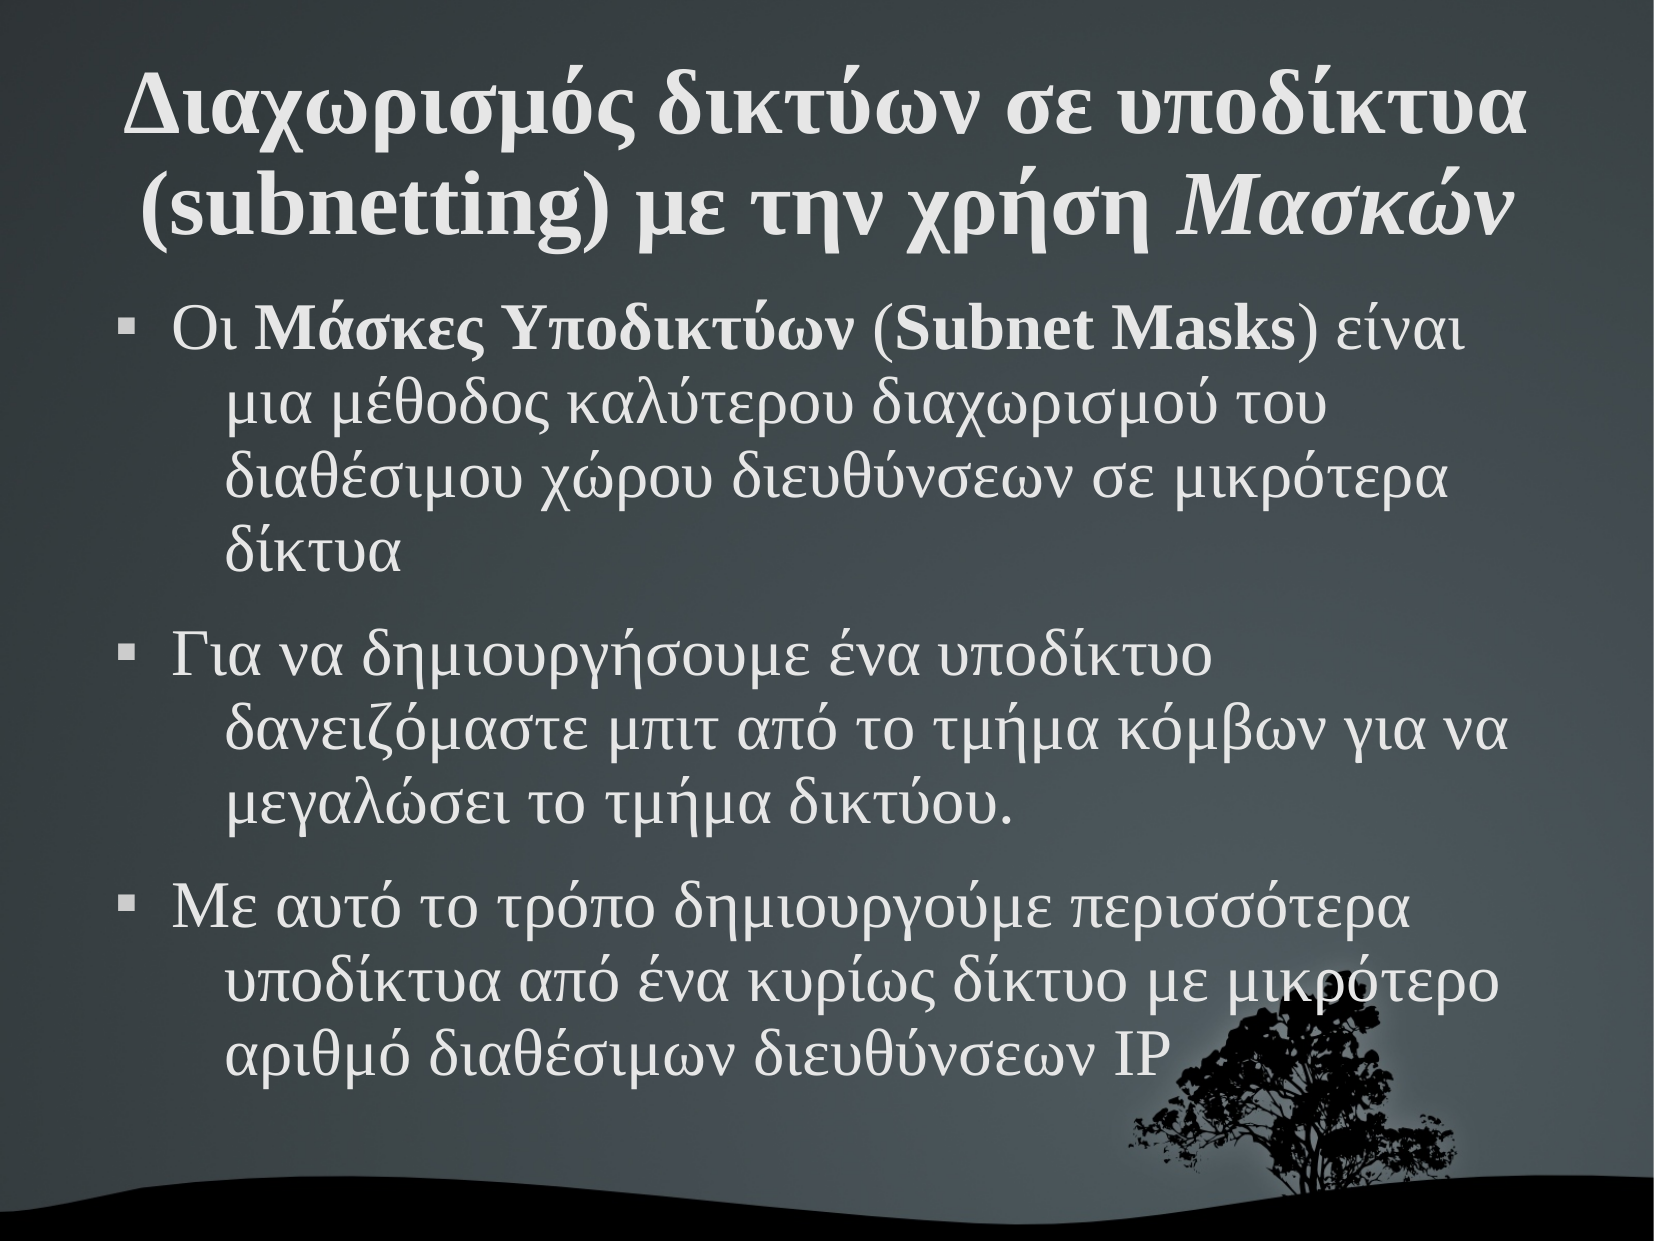

# Διαχωρισμός δικτύων σε υποδίκτυα (subnetting) με την χρήση Μασκών
Οι Μάσκες Υποδικτύων (Subnet Masks) είναι μια μέθοδος καλύτερου διαχωρισμού του διαθέσιμου χώρου διευθύνσεων σε μικρότερα δίκτυα
Για να δημιουργήσουμε ένα υποδίκτυο δανειζόμαστε μπιτ από το τμήμα κόμβων για να μεγαλώσει το τμήμα δικτύου.
Με αυτό το τρόπο δημιουργούμε περισσότερα υποδίκτυα από ένα κυρίως δίκτυο με μικρότερο αριθμό διαθέσιμων διευθύνσεων IP